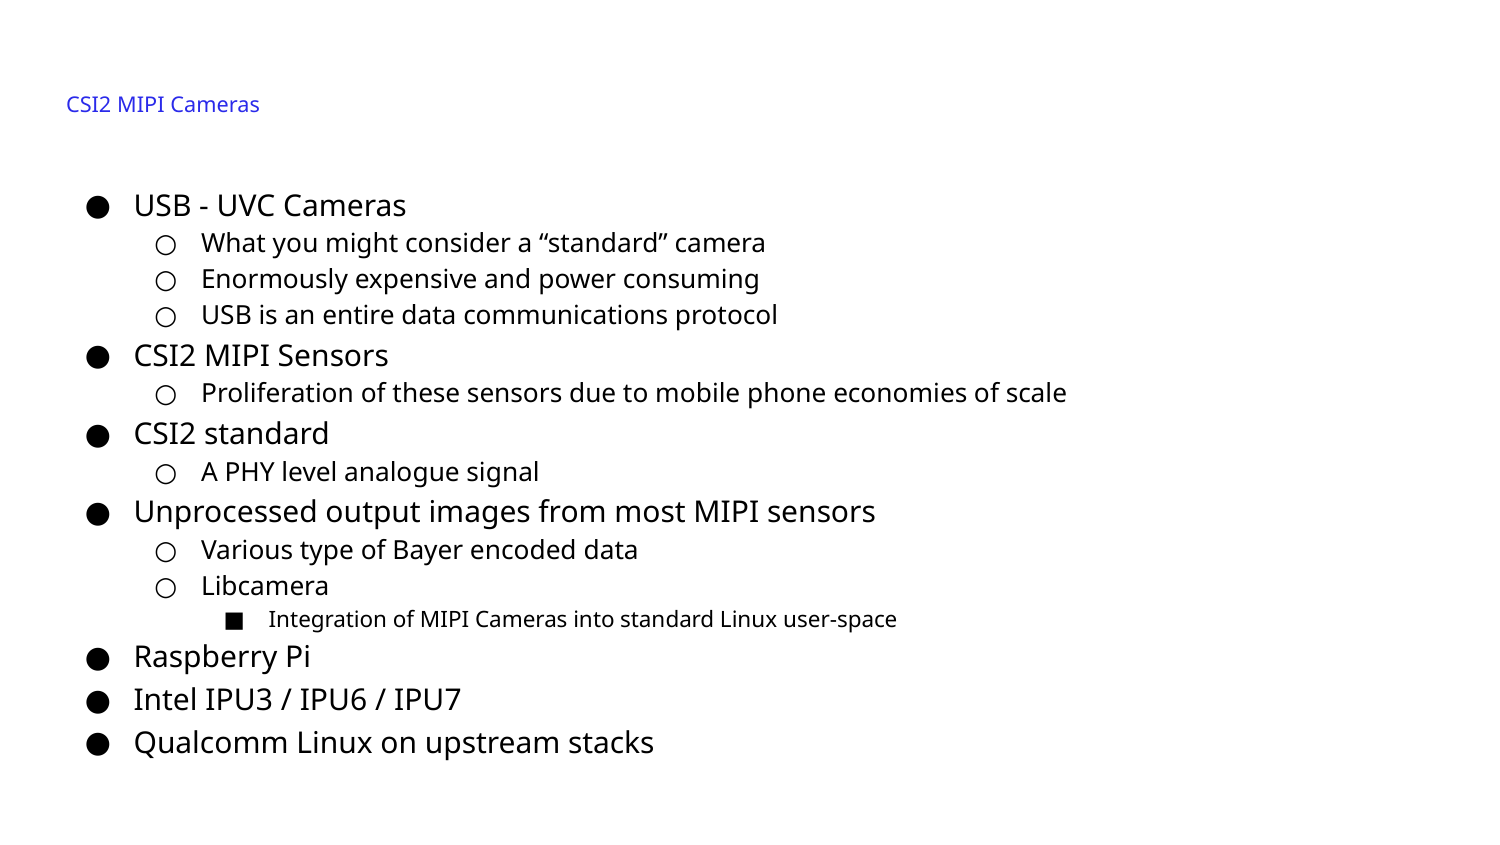

# CSI2 MIPI Cameras
USB - UVC Cameras
What you might consider a “standard” camera
Enormously expensive and power consuming
USB is an entire data communications protocol
CSI2 MIPI Sensors
Proliferation of these sensors due to mobile phone economies of scale
CSI2 standard
A PHY level analogue signal
Unprocessed output images from most MIPI sensors
Various type of Bayer encoded data
Libcamera
Integration of MIPI Cameras into standard Linux user-space
Raspberry Pi
Intel IPU3 / IPU6 / IPU7
Qualcomm Linux on upstream stacks